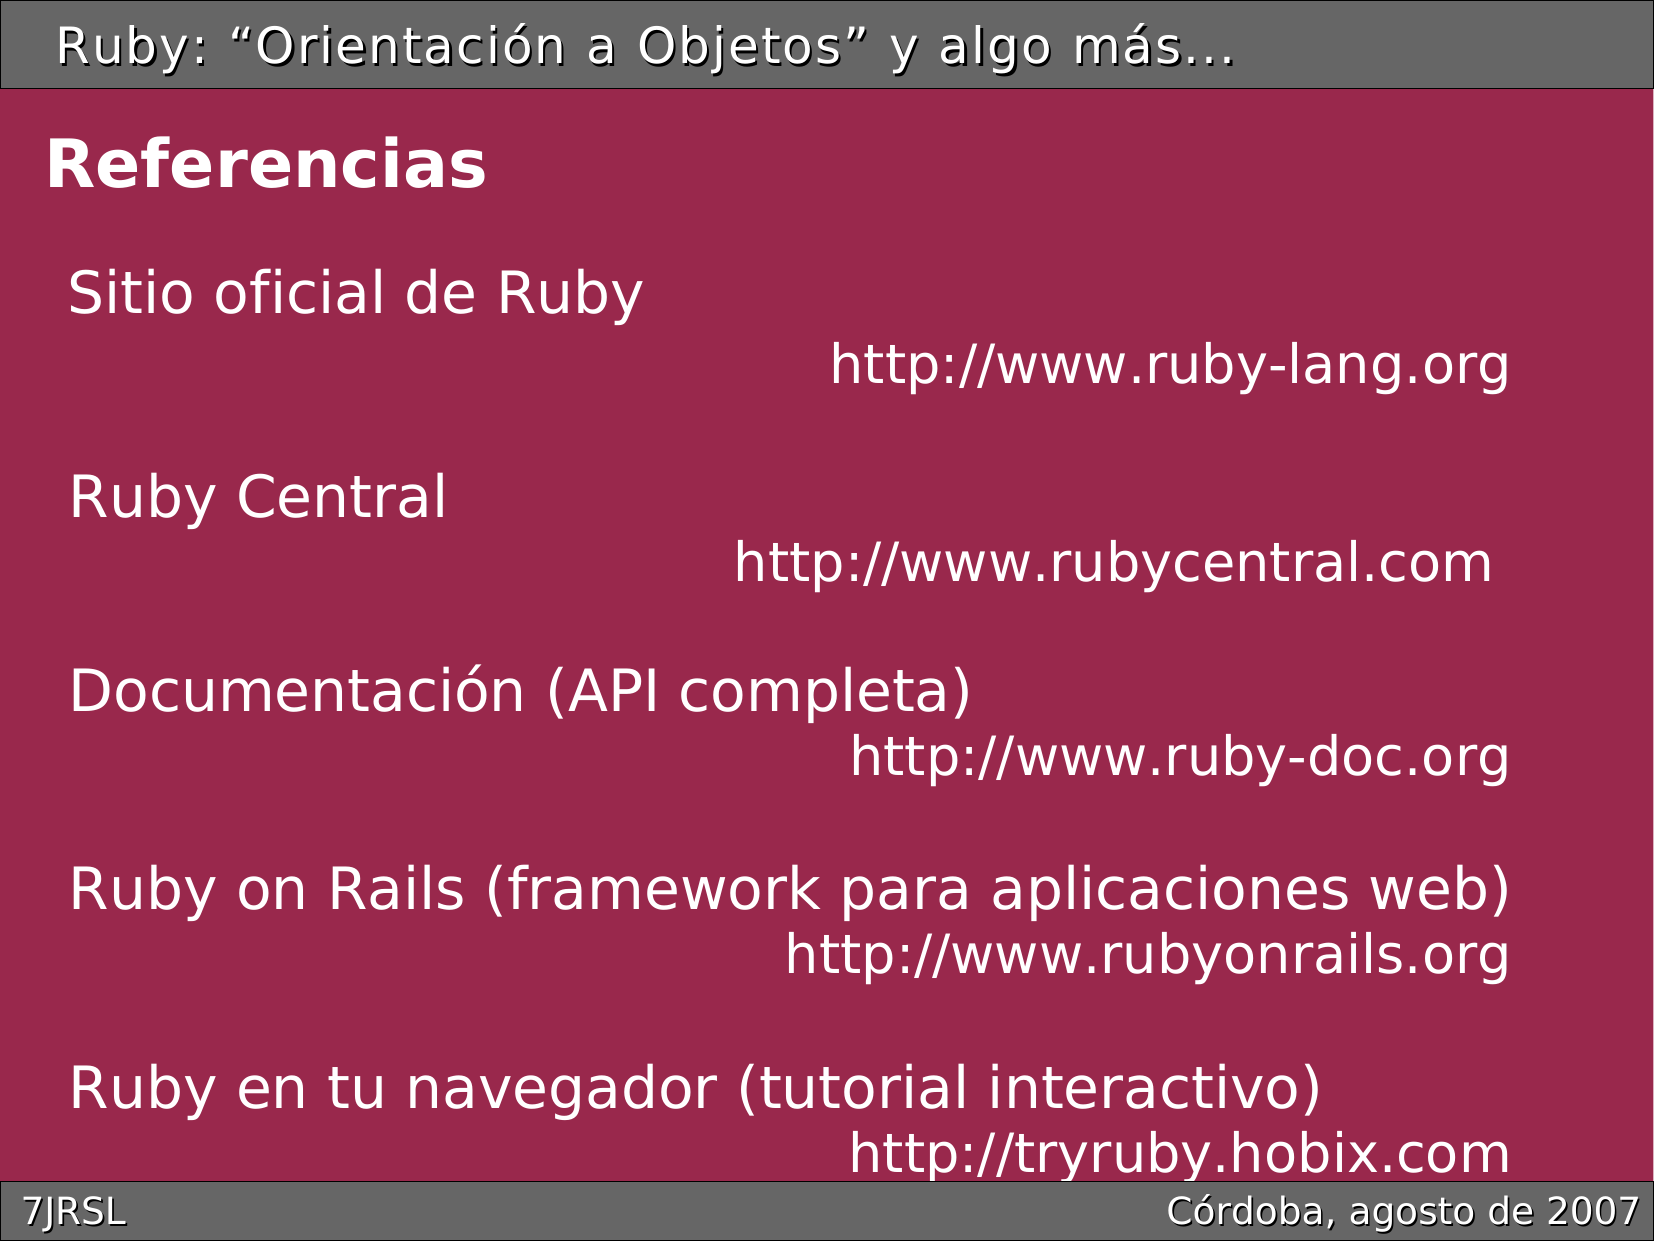

Ruby: “Orientación a Objetos” y algo más...
Referencias
 Sitio oficial de Ruby
http://www.ruby-lang.org
 Ruby Central
http://www.rubycentral.com
 Documentación (API completa)
http://www.ruby-doc.org
 Ruby on Rails (framework para aplicaciones web)
http://www.rubyonrails.org
 Ruby en tu navegador (tutorial interactivo)
http://tryruby.hobix.com
7JRSL
Córdoba, agosto de 2007